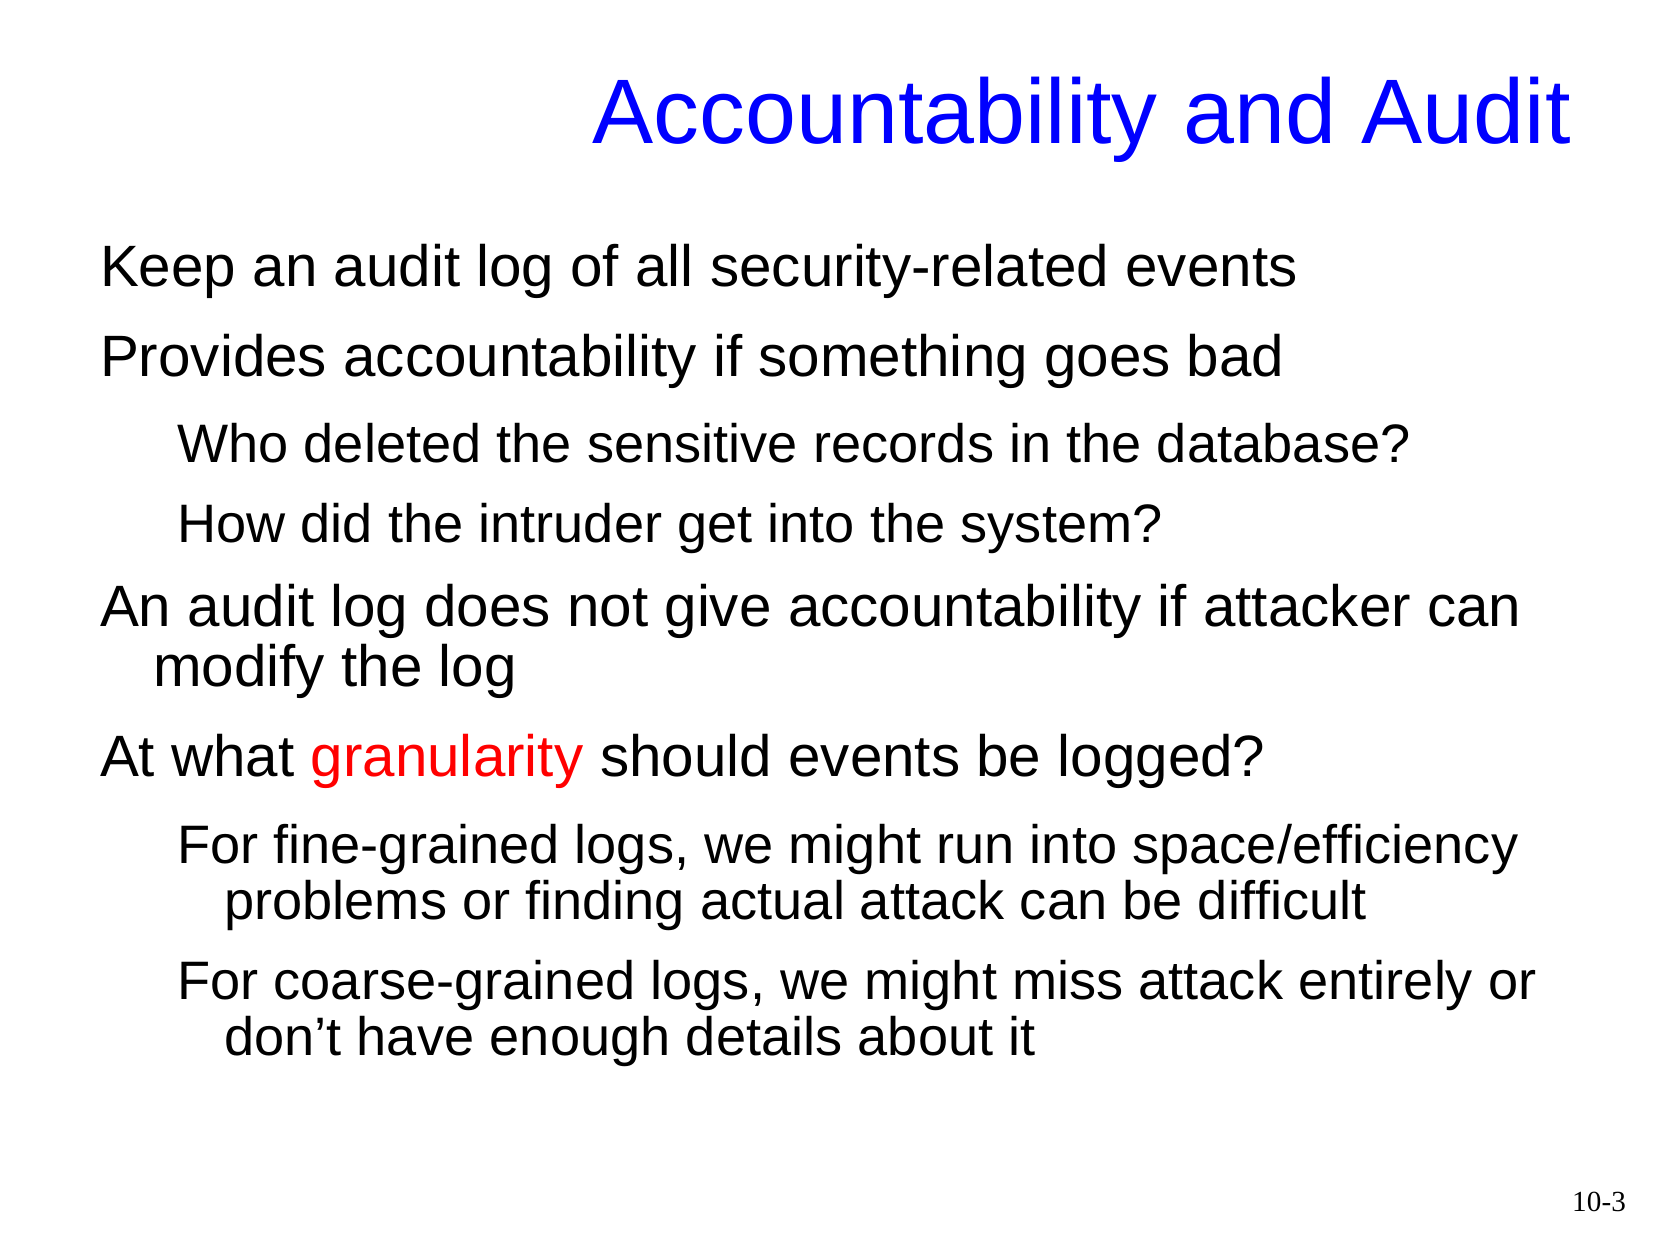

# Accountability and Audit
Keep an audit log of all security-related events
Provides accountability if something goes bad
Who deleted the sensitive records in the database?
How did the intruder get into the system?
An audit log does not give accountability if attacker can modify the log
At what granularity should events be logged?
For fine-grained logs, we might run into space/efficiency problems or finding actual attack can be difficult
For coarse-grained logs, we might miss attack entirely or don’t have enough details about it